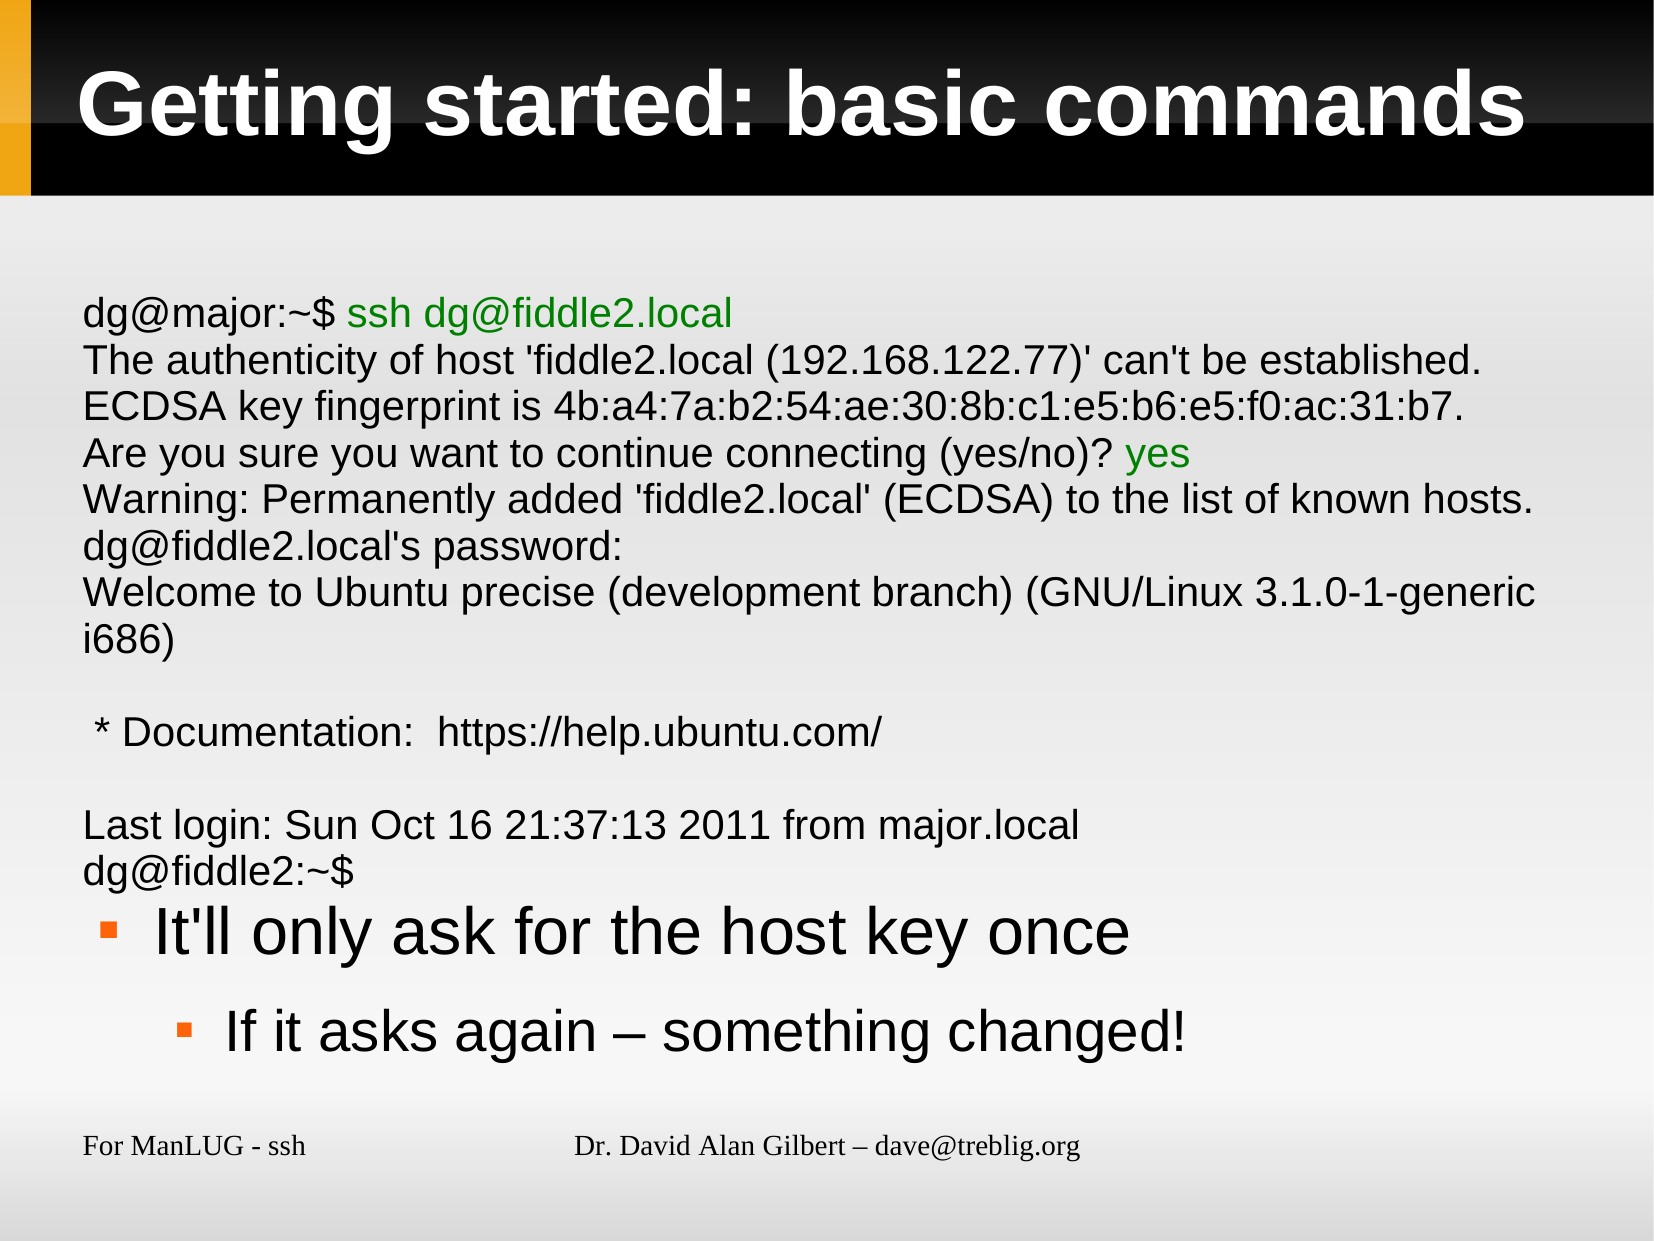

# Getting started: basic commands
dg@major:~$ ssh dg@fiddle2.local
The authenticity of host 'fiddle2.local (192.168.122.77)' can't be established.
ECDSA key fingerprint is 4b:a4:7a:b2:54:ae:30:8b:c1:e5:b6:e5:f0:ac:31:b7.
Are you sure you want to continue connecting (yes/no)? yes
Warning: Permanently added 'fiddle2.local' (ECDSA) to the list of known hosts.
dg@fiddle2.local's password:
Welcome to Ubuntu precise (development branch) (GNU/Linux 3.1.0-1-generic i686)
 * Documentation: https://help.ubuntu.com/
Last login: Sun Oct 16 21:37:13 2011 from major.local
dg@fiddle2:~$
It'll only ask for the host key once
If it asks again – something changed!